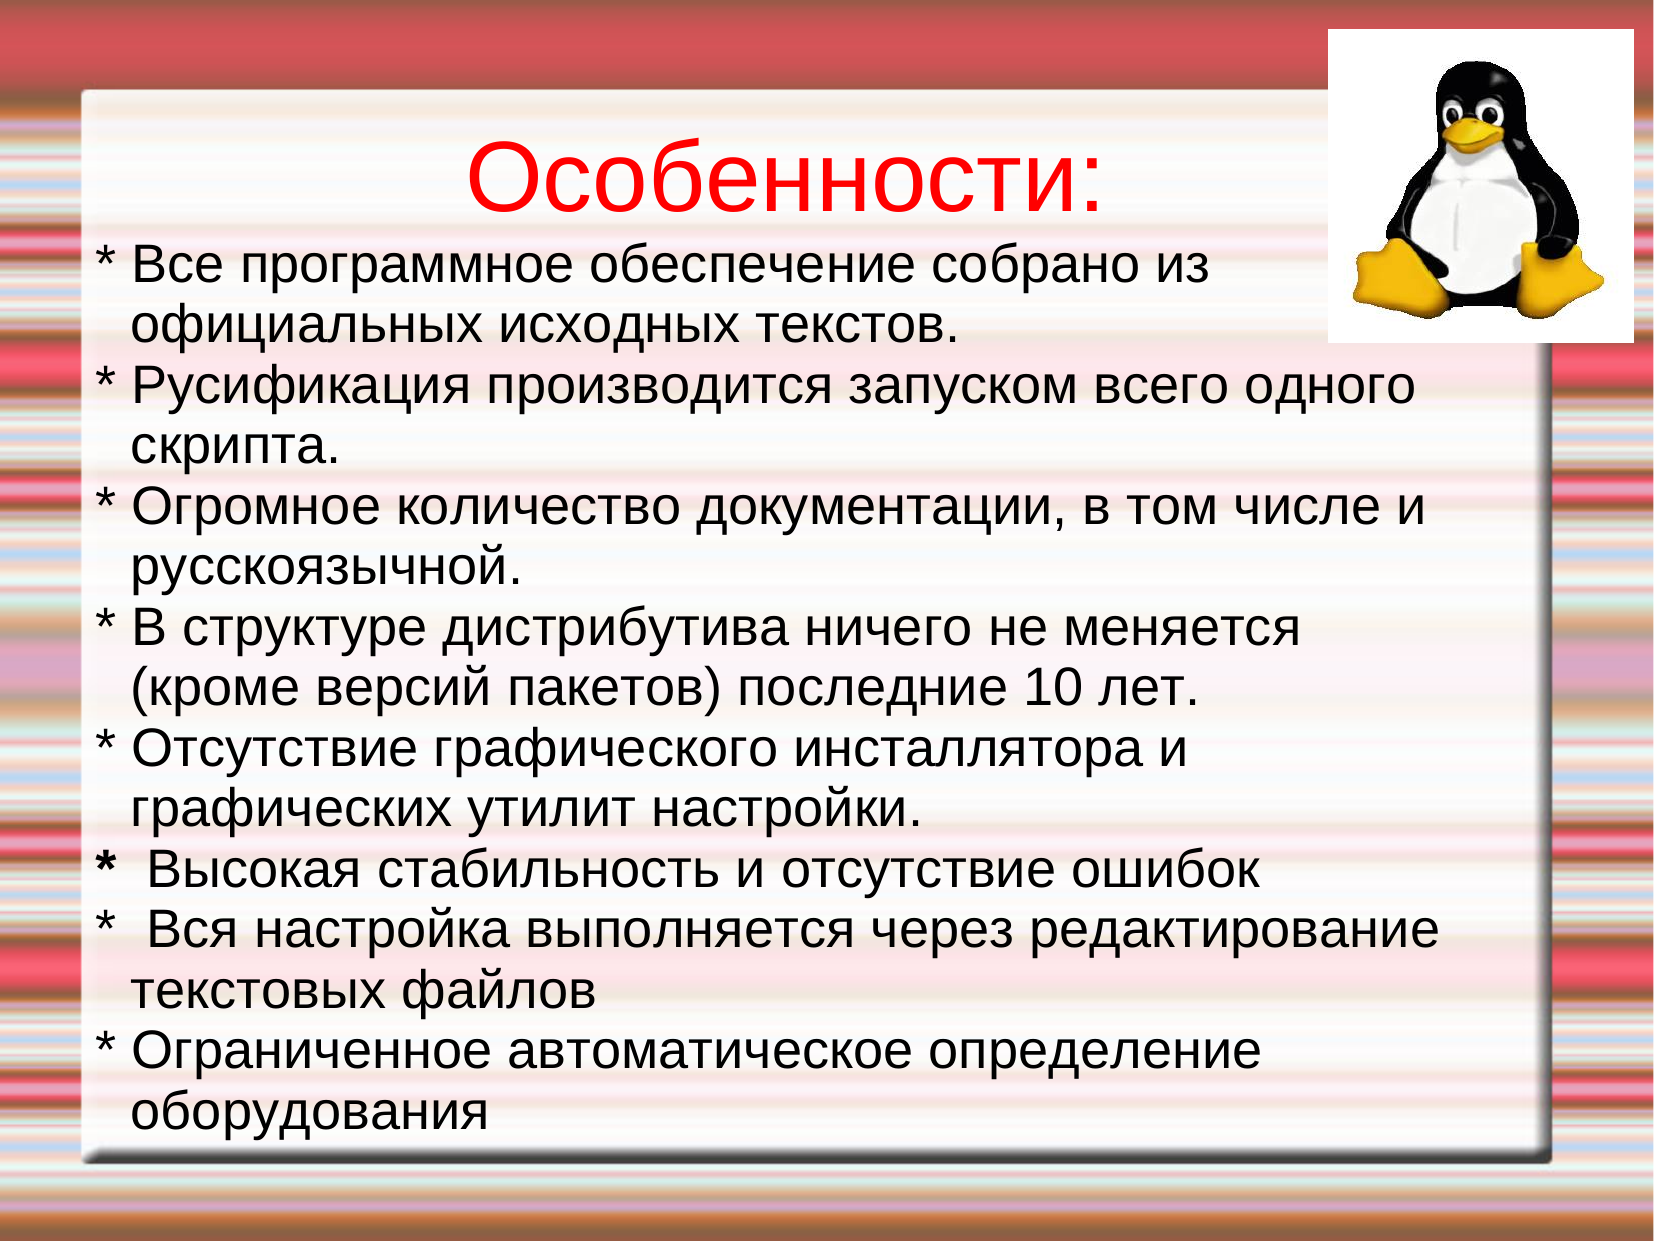

# Особенности:
* Все программное обеспечение собрано из официальных исходных текстов.
* Русификация производится запуском всего одного скрипта.
* Огромное количество документации, в том числе и русскоязычной.
* В структуре дистрибутива ничего не меняется (кроме версий пакетов) последние 10 лет.
* Отсутствие графического инсталлятора и графических утилит настройки.
* Высокая стабильность и отсутствие ошибок
* Вся настройка выполняется через редактирование текстовых файлов
* Ограниченное автоматическое определение оборудования